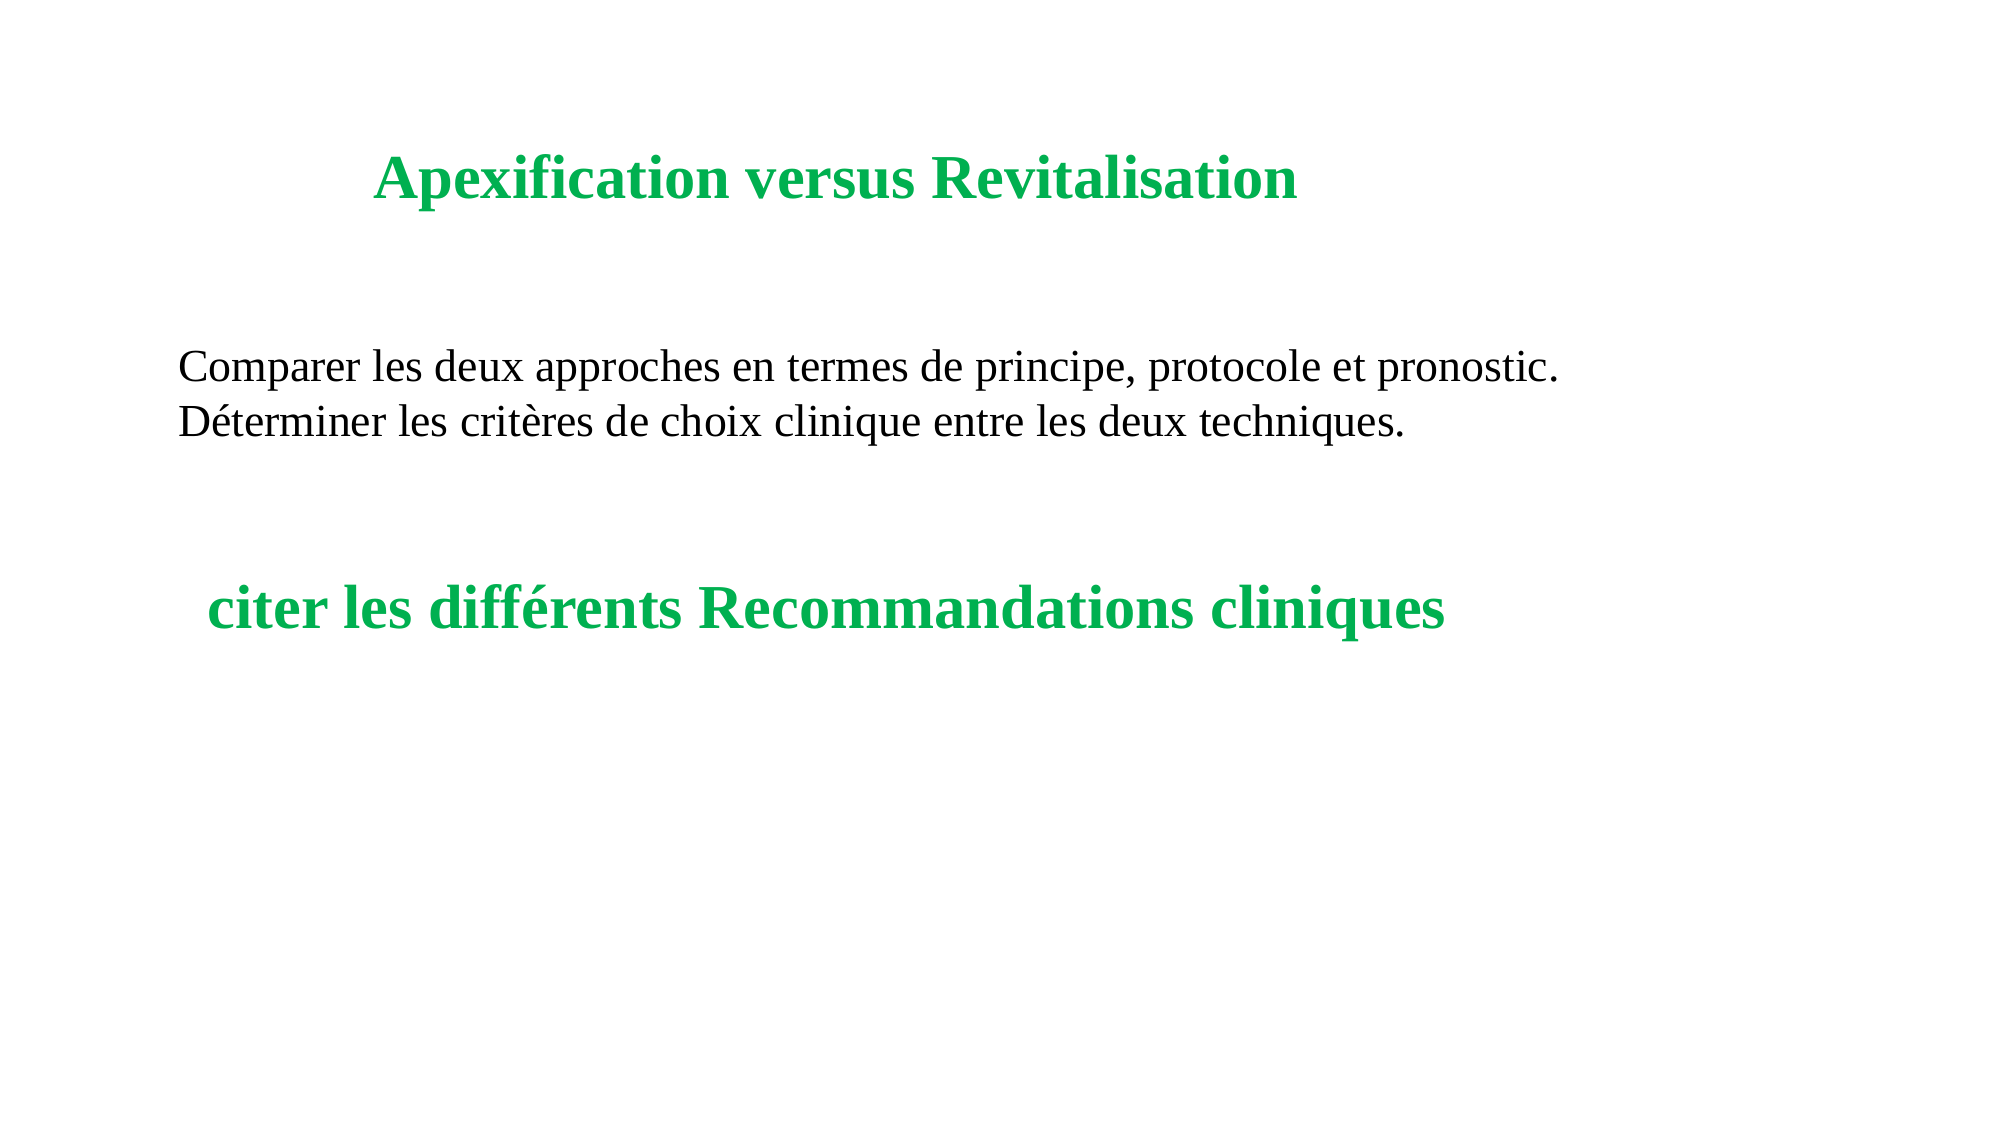

Apexification versus Revitalisation
Comparer les deux approches en termes de principe, protocole et pronostic.
Déterminer les critères de choix clinique entre les deux techniques.
	 citer les différents Recommandations cliniques